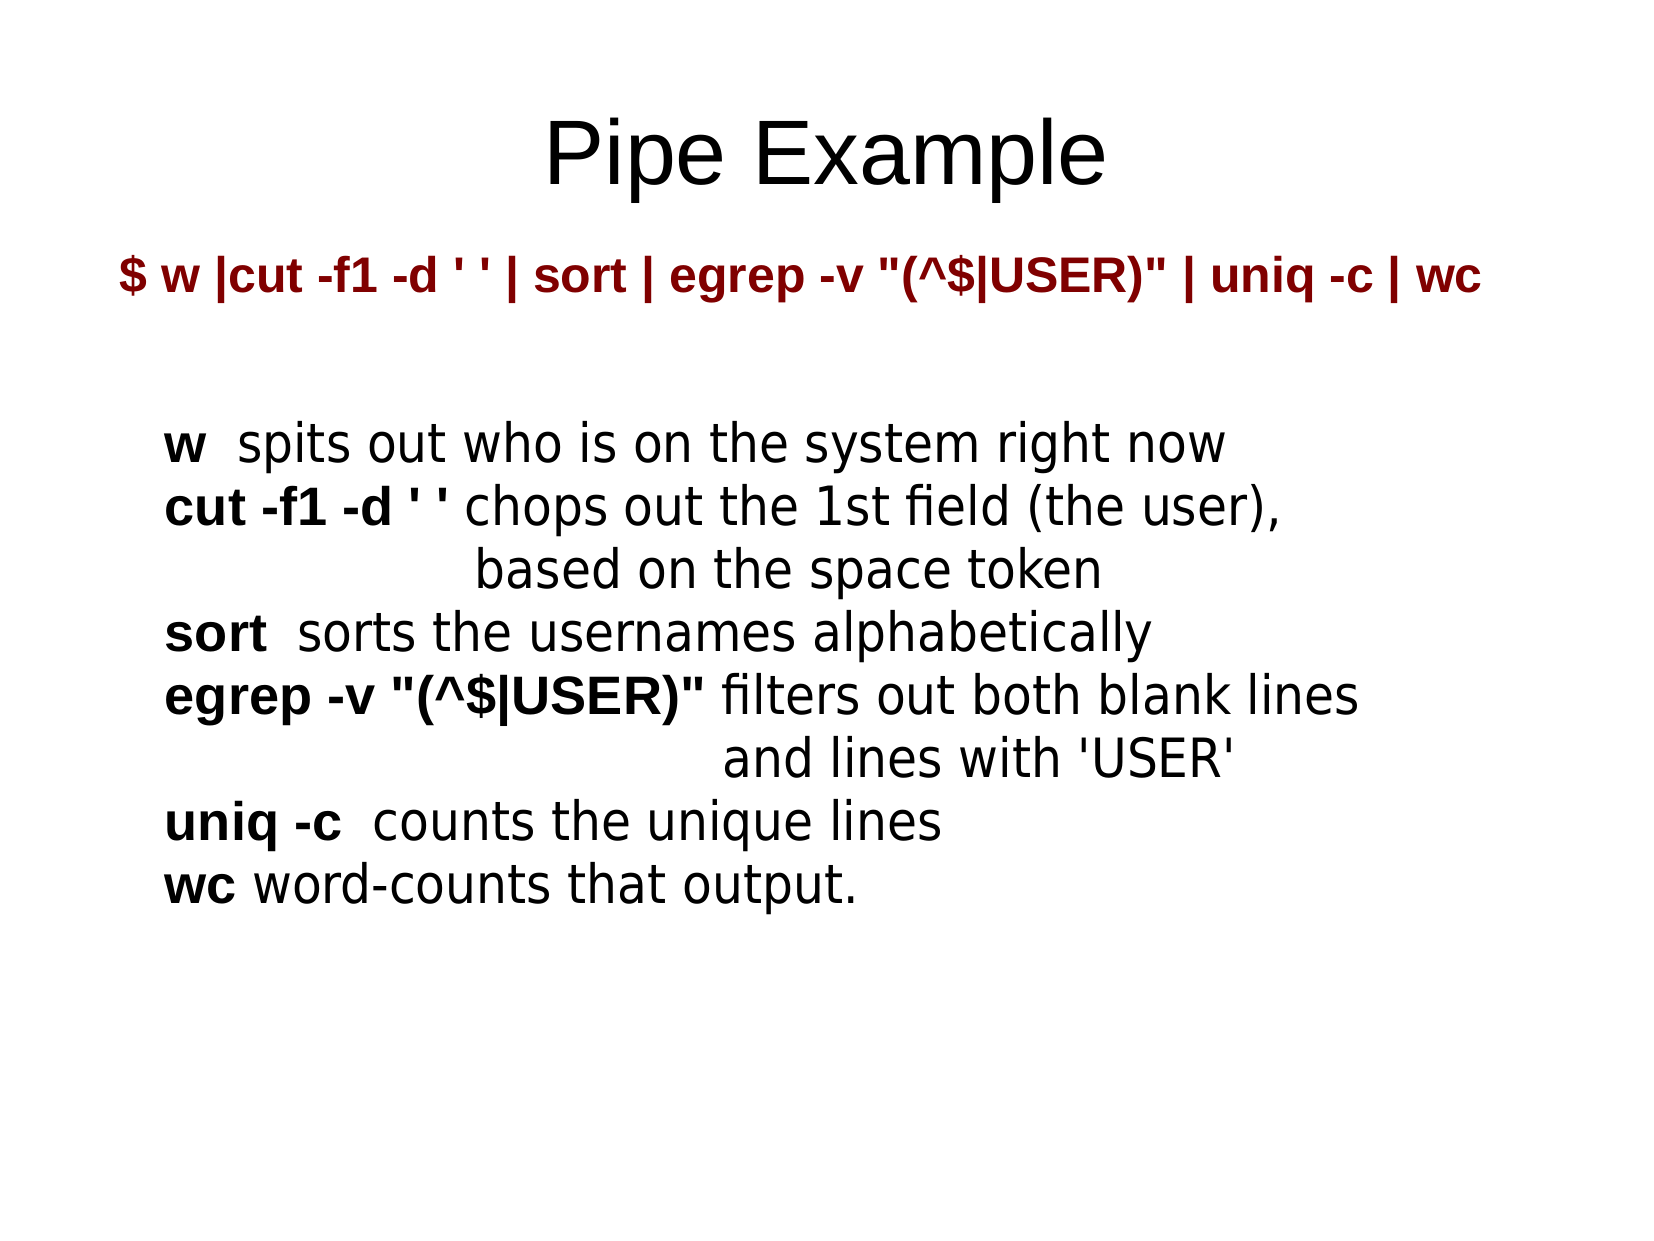

# Pipe Example
$ w |cut -f1 -d ' ' | sort | egrep -v "(^$|USER)" | uniq -c | wc
w spits out who is on the system right now
cut -f1 -d ' ' chops out the 1st field (the user),
 based on the space token
sort sorts the usernames alphabetically
egrep -v "(^$|USER)" filters out both blank lines
 and lines with 'USER'
uniq -c counts the unique lines
wc word-counts that output.